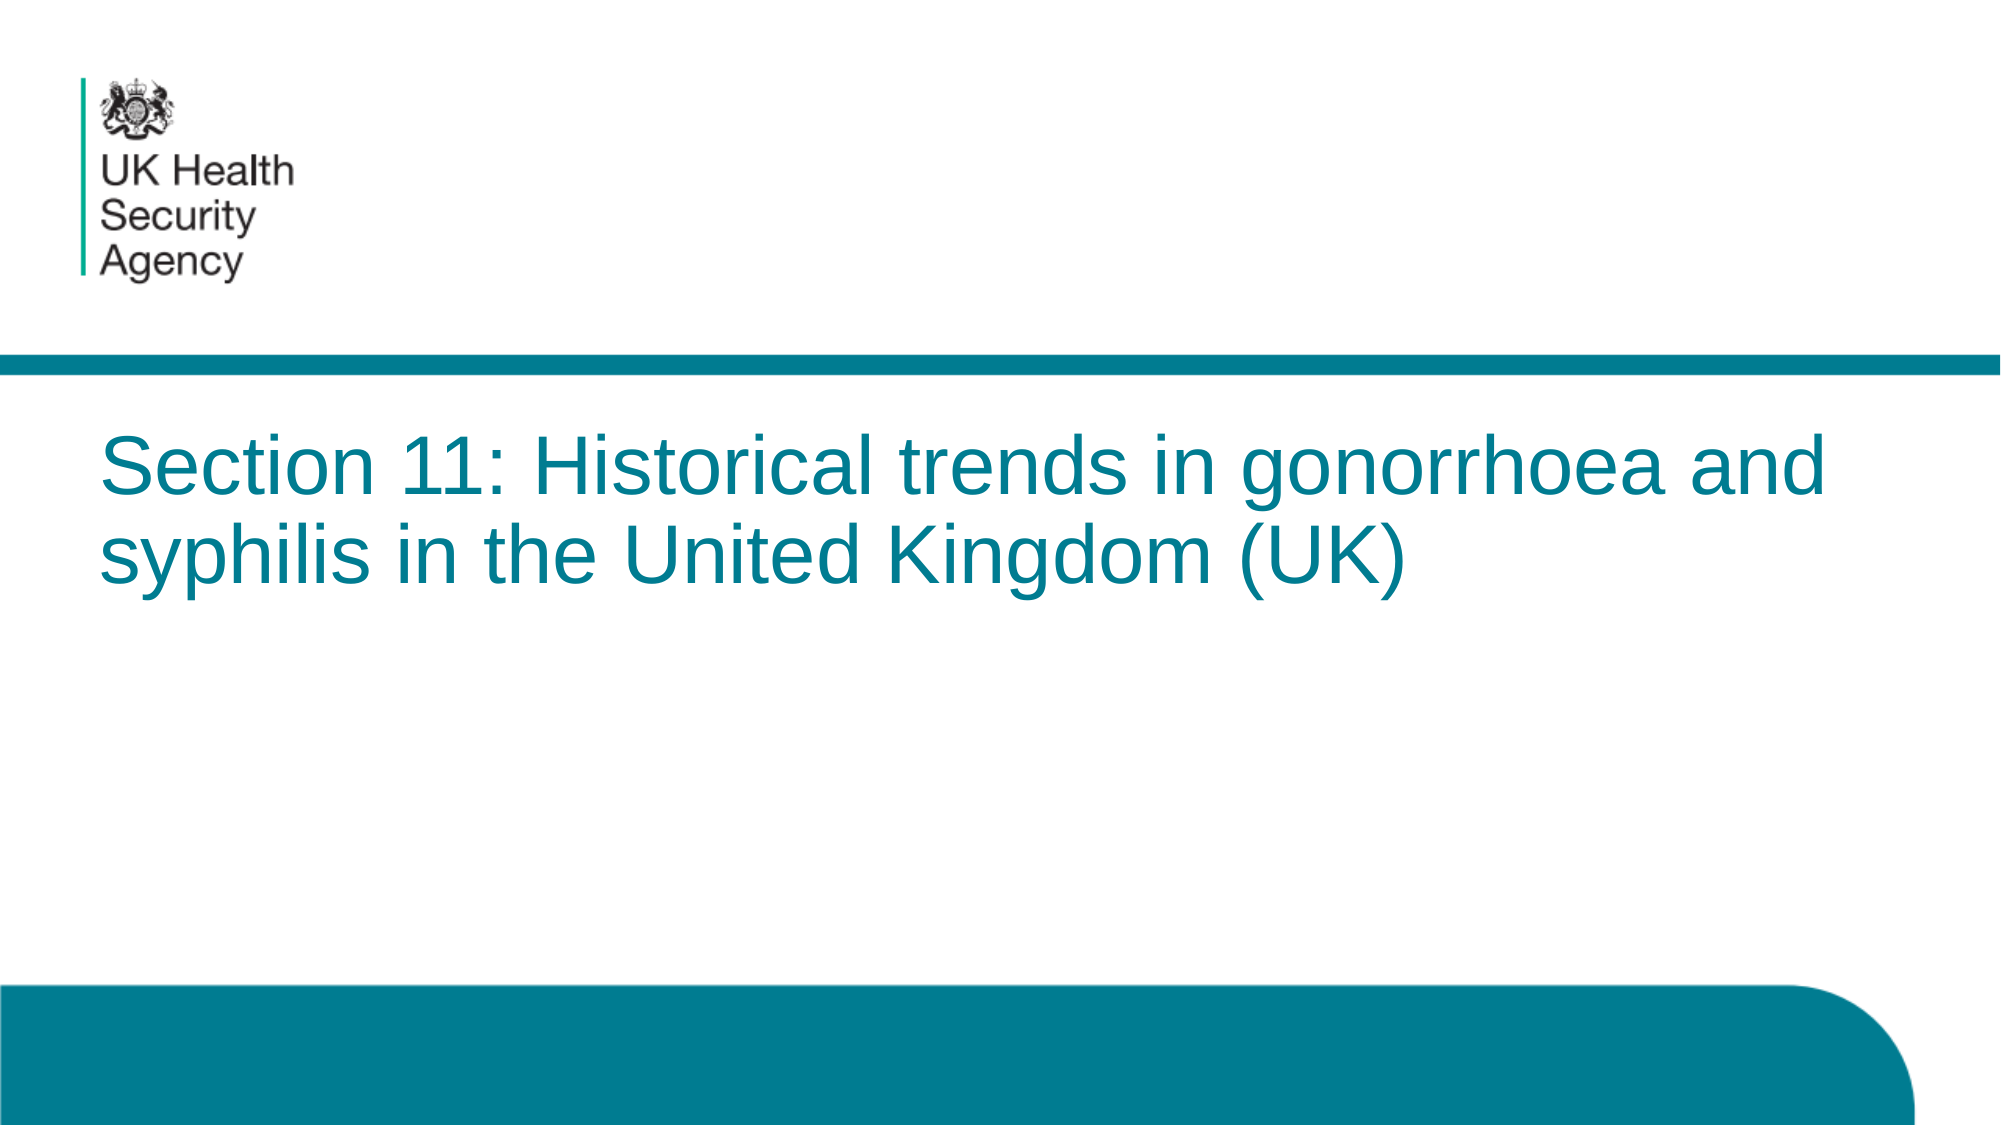

# Section 11: Historical trends in gonorrhoea and syphilis in the United Kingdom (UK)